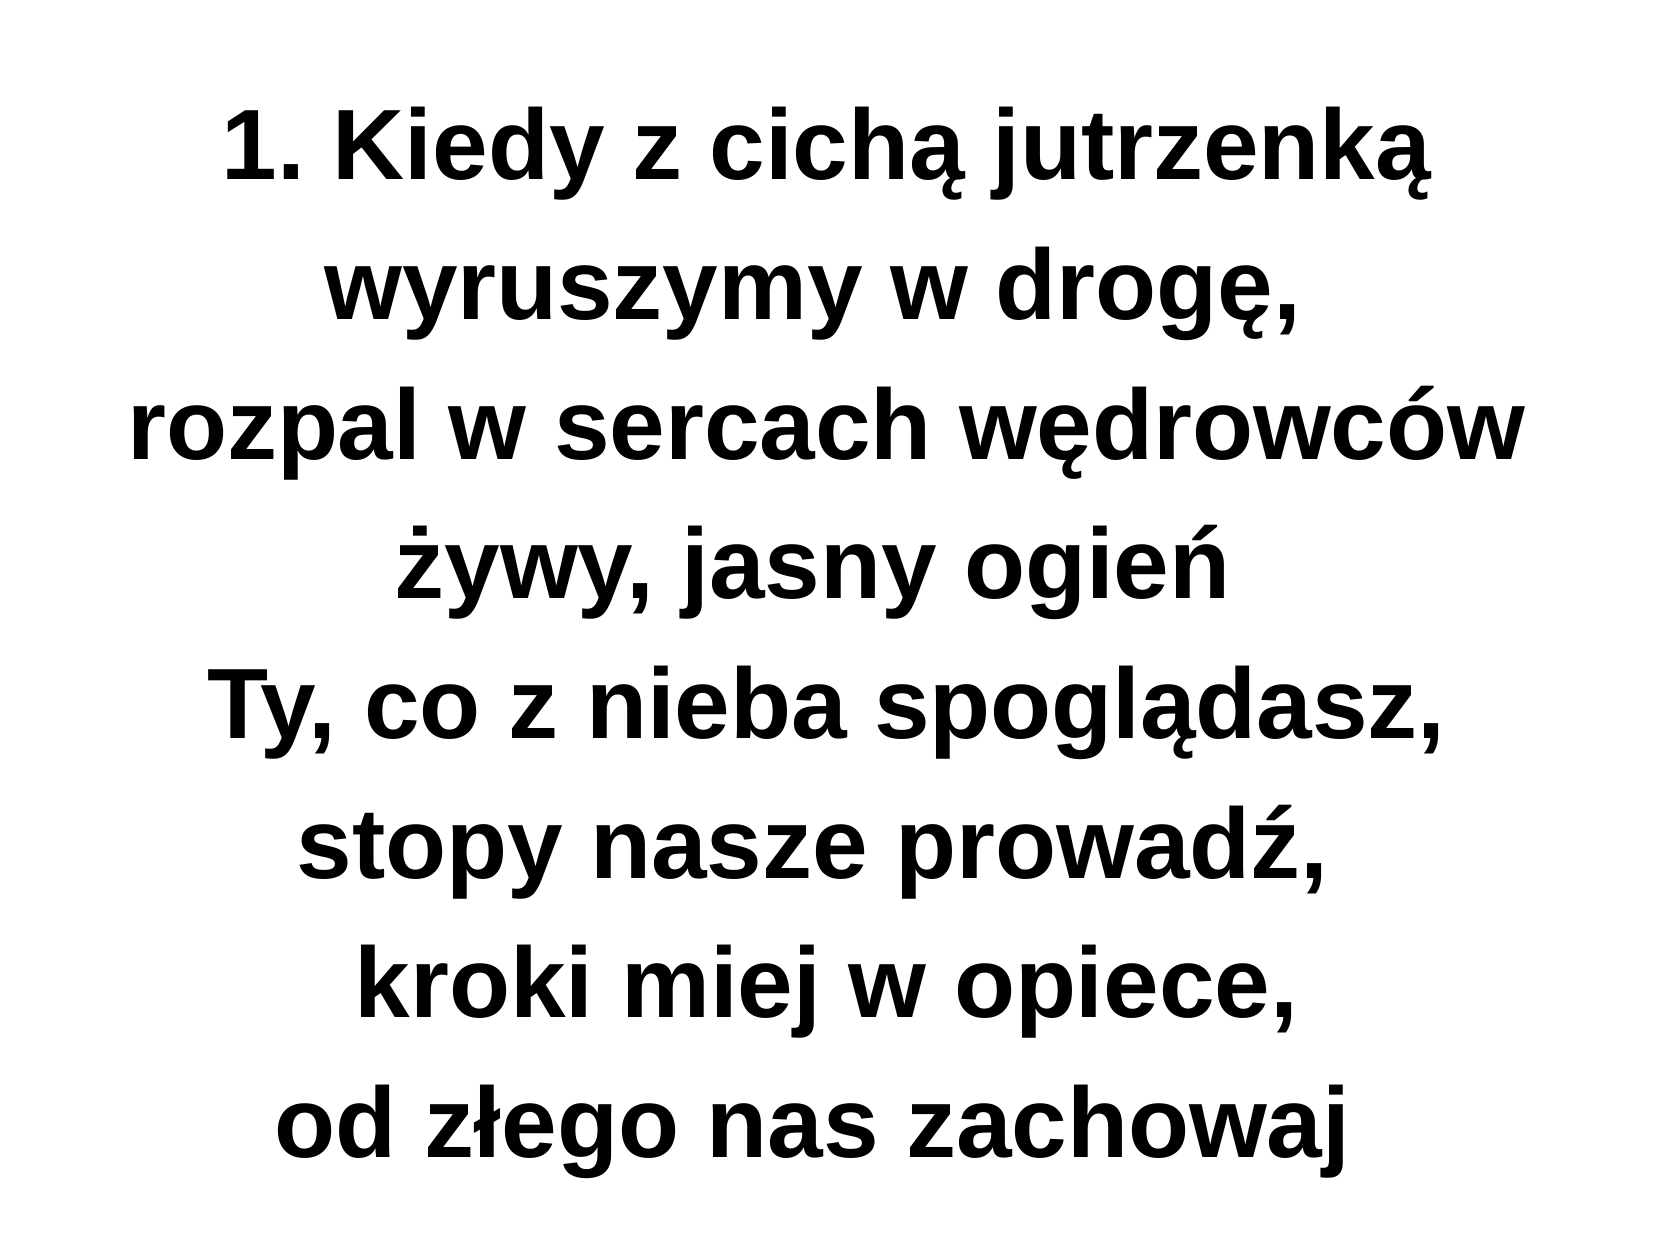

# 1. Kiedy z cichą jutrzenką
wyruszymy w drogę,
rozpal w sercach wędrowców
żywy, jasny ogień
Ty, co z nieba spoglądasz,
stopy nasze prowadź,
kroki miej w opiece,
od złego nas zachowaj